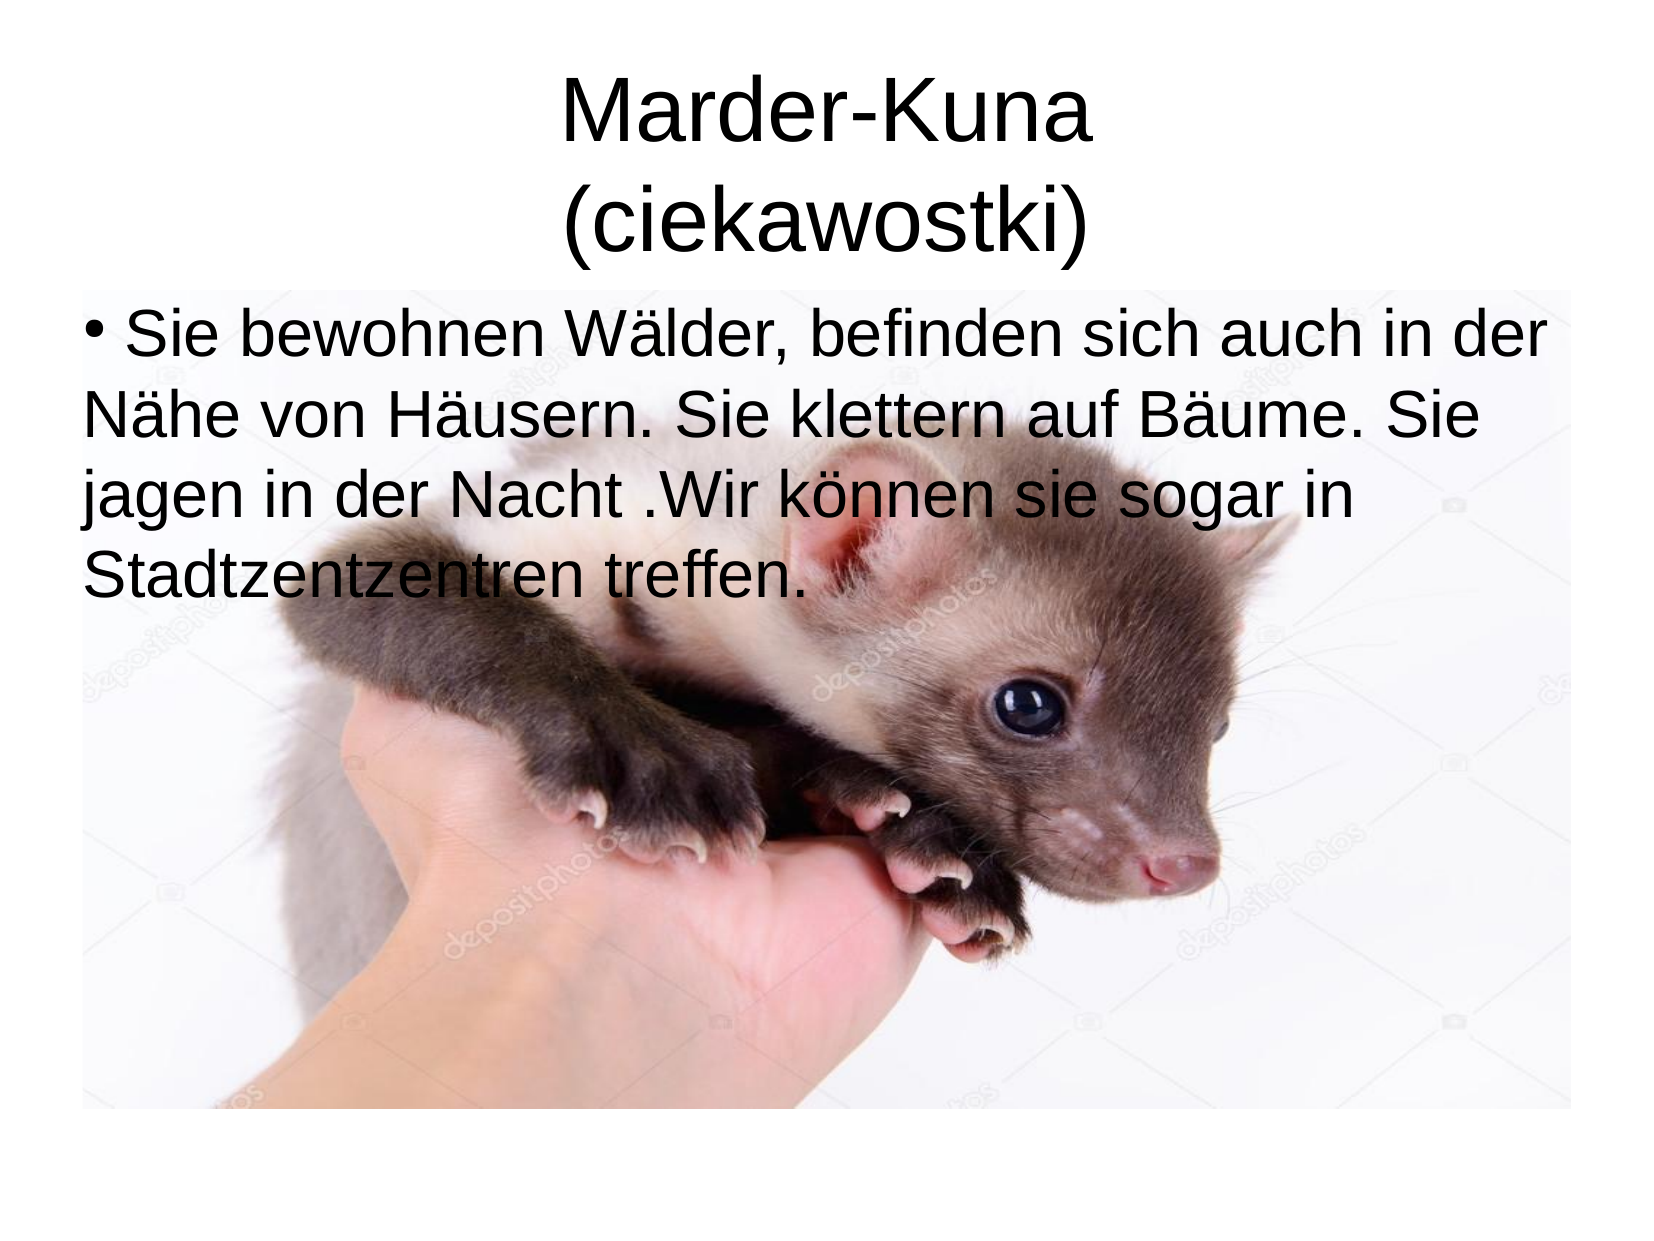

# Marder-Kuna (ciekawostki)
 Sie bewohnen Wälder, befinden sich auch in der Nähe von Häusern. Sie klettern auf Bäume. Sie jagen in der Nacht .Wir können sie sogar in Stadtzentzentren treffen.